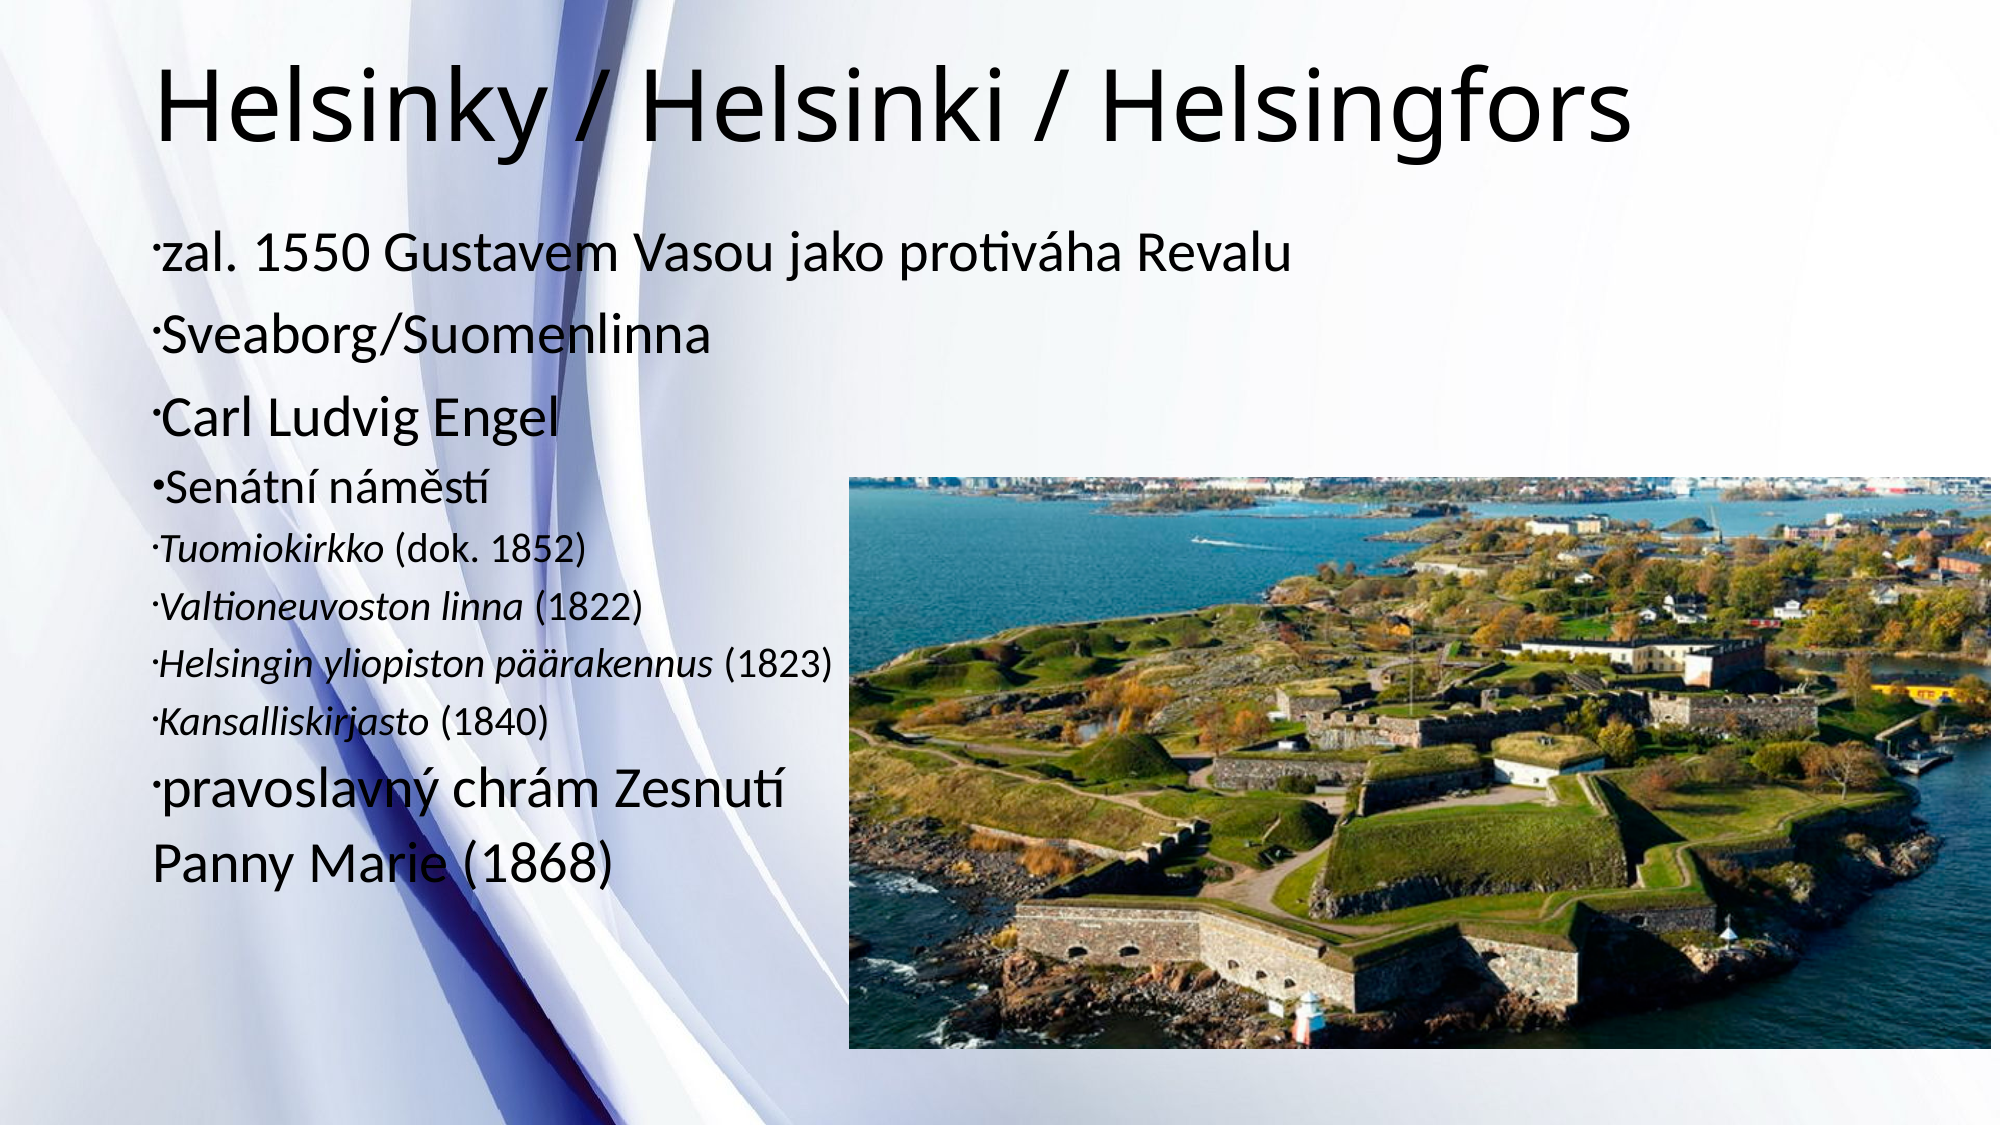

# Helsinky / Helsinki / Helsingfors
zal. 1550 Gustavem Vasou jako protiváha Revalu
Sveaborg/Suomenlinna
Carl Ludvig Engel
Senátní náměstí
Tuomiokirkko (dok. 1852)
Valtioneuvoston linna (1822)
Helsingin yliopiston päärakennus (1823)
Kansalliskirjasto (1840)
pravoslavný chrám Zesnutí
Panny Marie (1868)